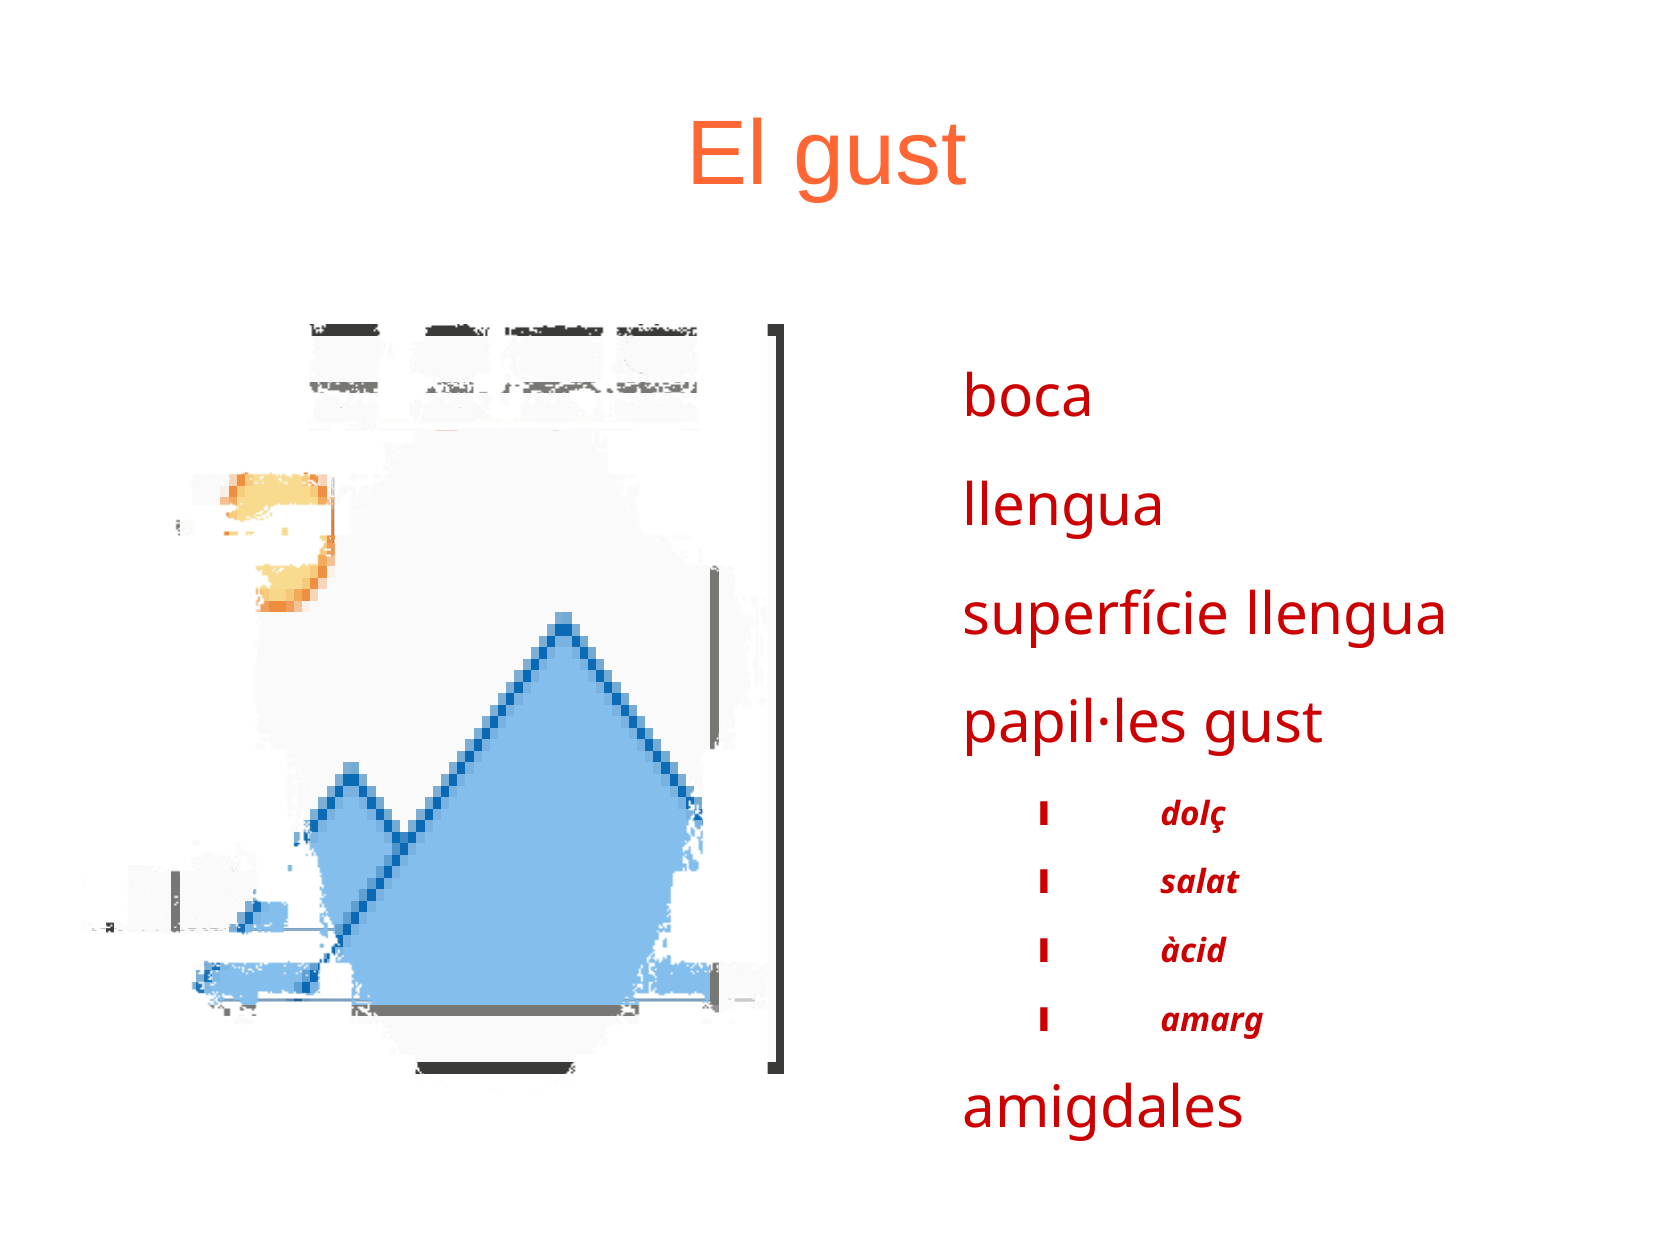

# El gust
boca
llengua
superfície llengua
papil·les gust
y	dolç
y	salat
y	àcid
y	amarg
amigdales